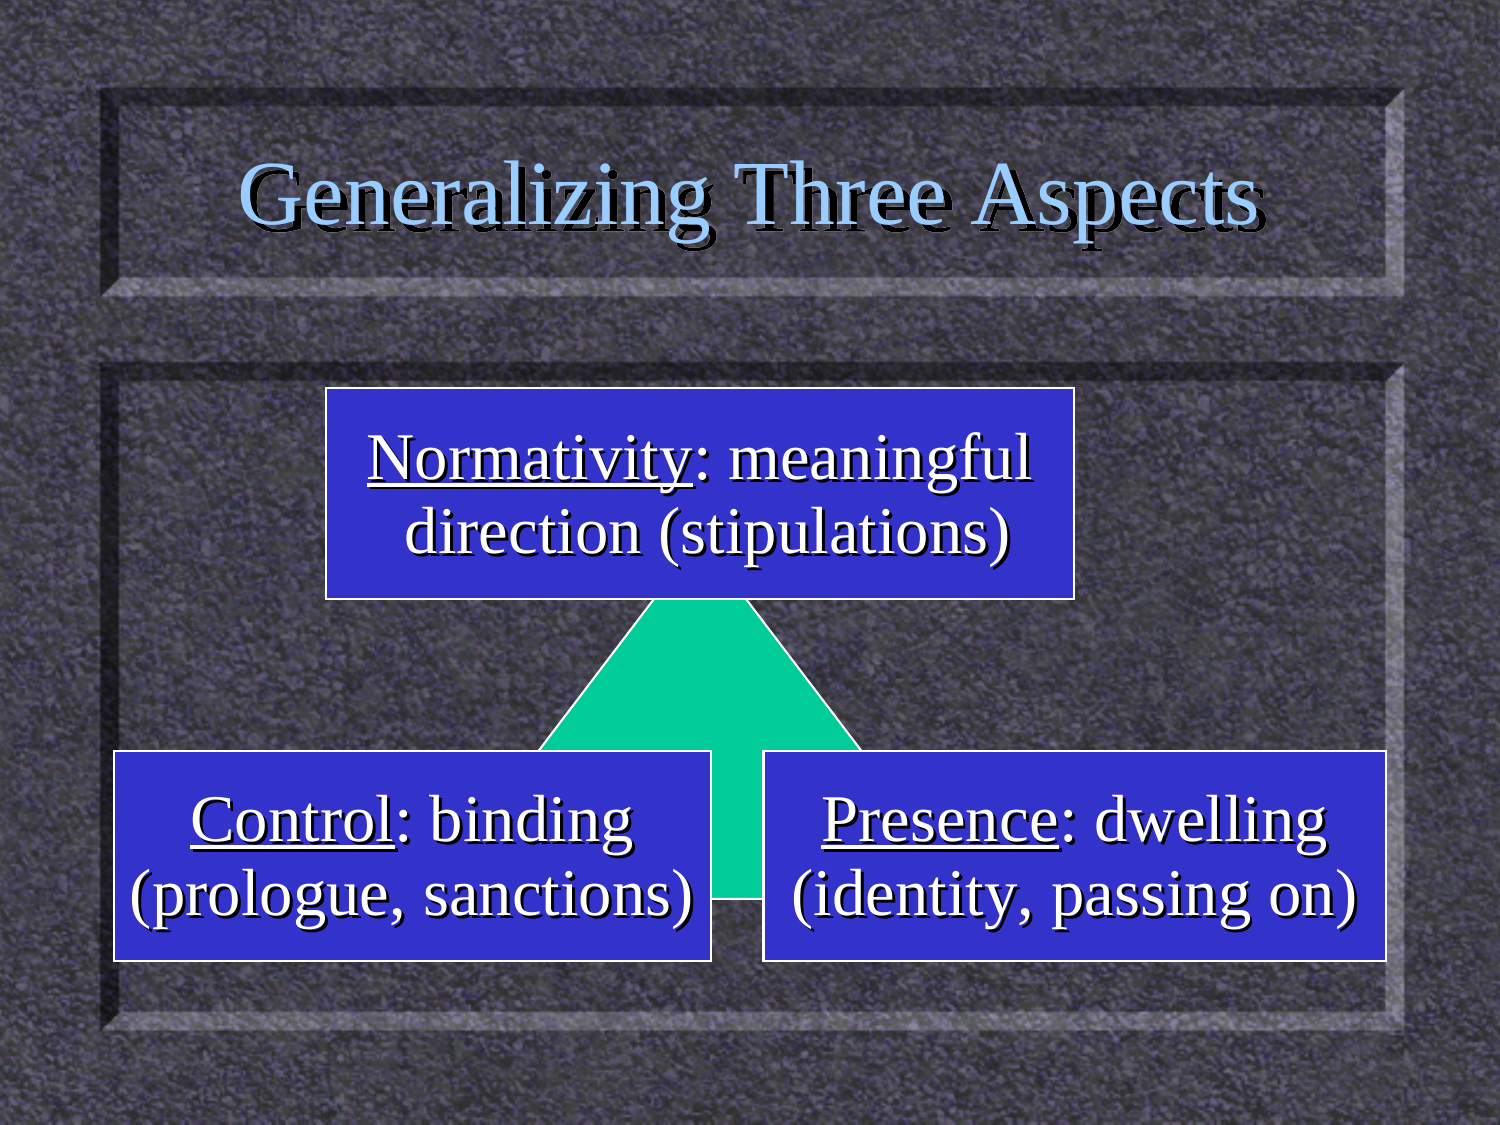

# Generalizing Three Aspects
Normativity: meaningful
 direction (stipulations)
Control: binding
(prologue, sanctions)
Presence: dwelling
(identity, passing on)